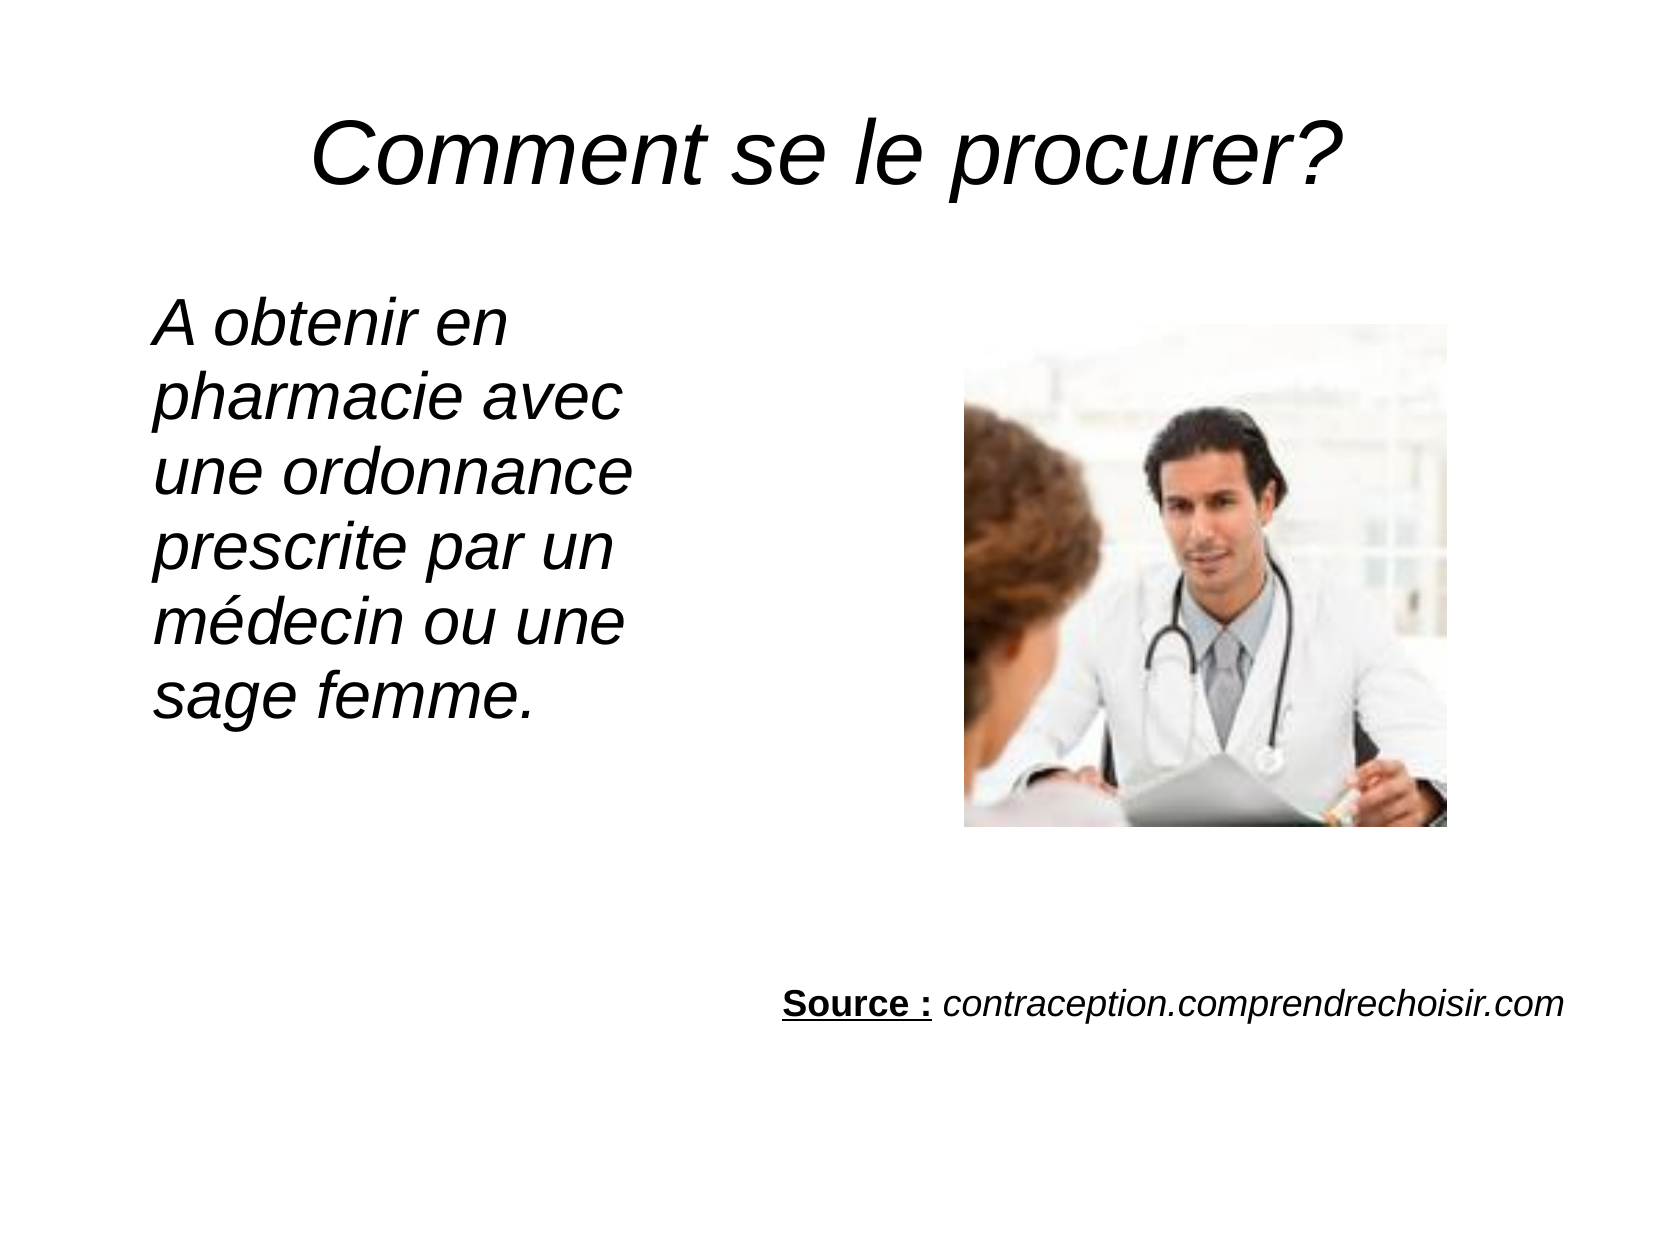

# Comment se le procurer?
A obtenir en pharmacie avec une ordonnance prescrite par un médecin ou une sage femme.
Source : contraception.comprendrechoisir.com